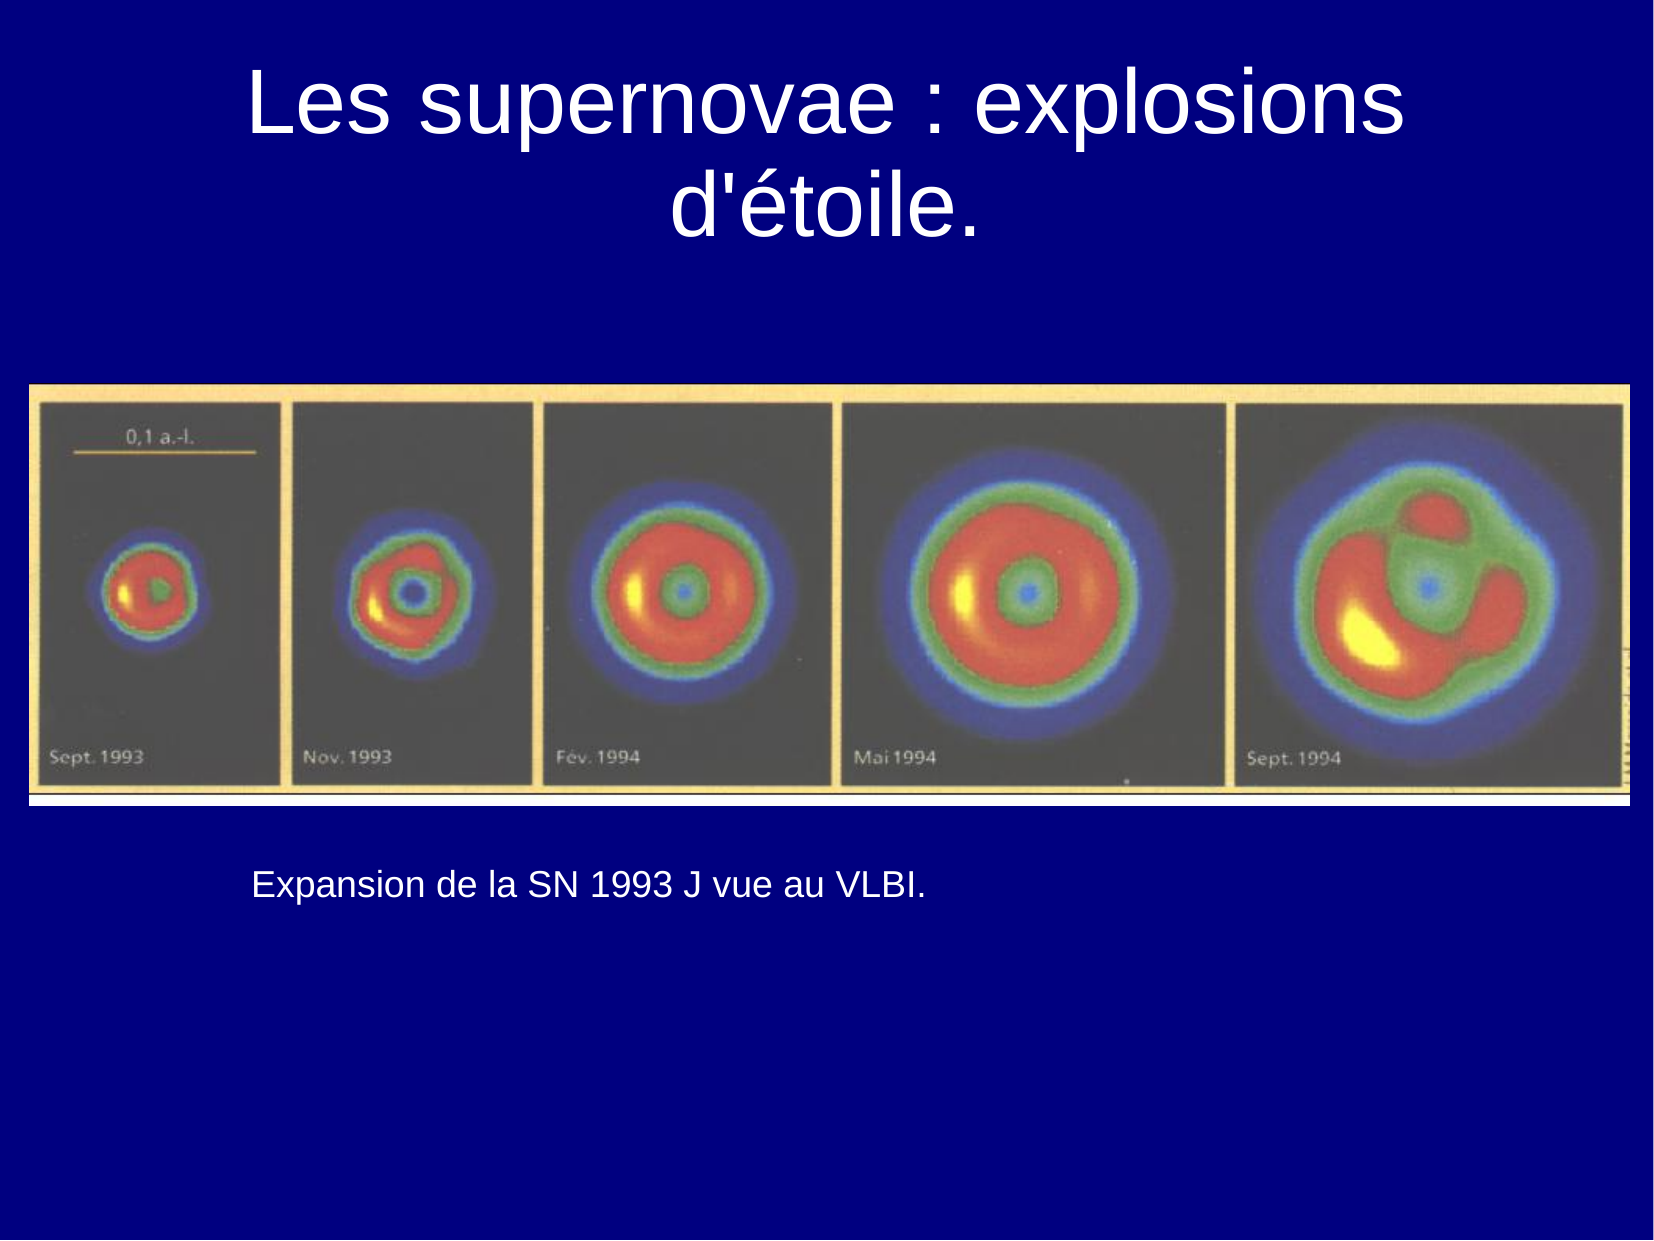

# Les supernovae : explosions d'étoile.
Expansion de la SN 1993 J vue au VLBI.